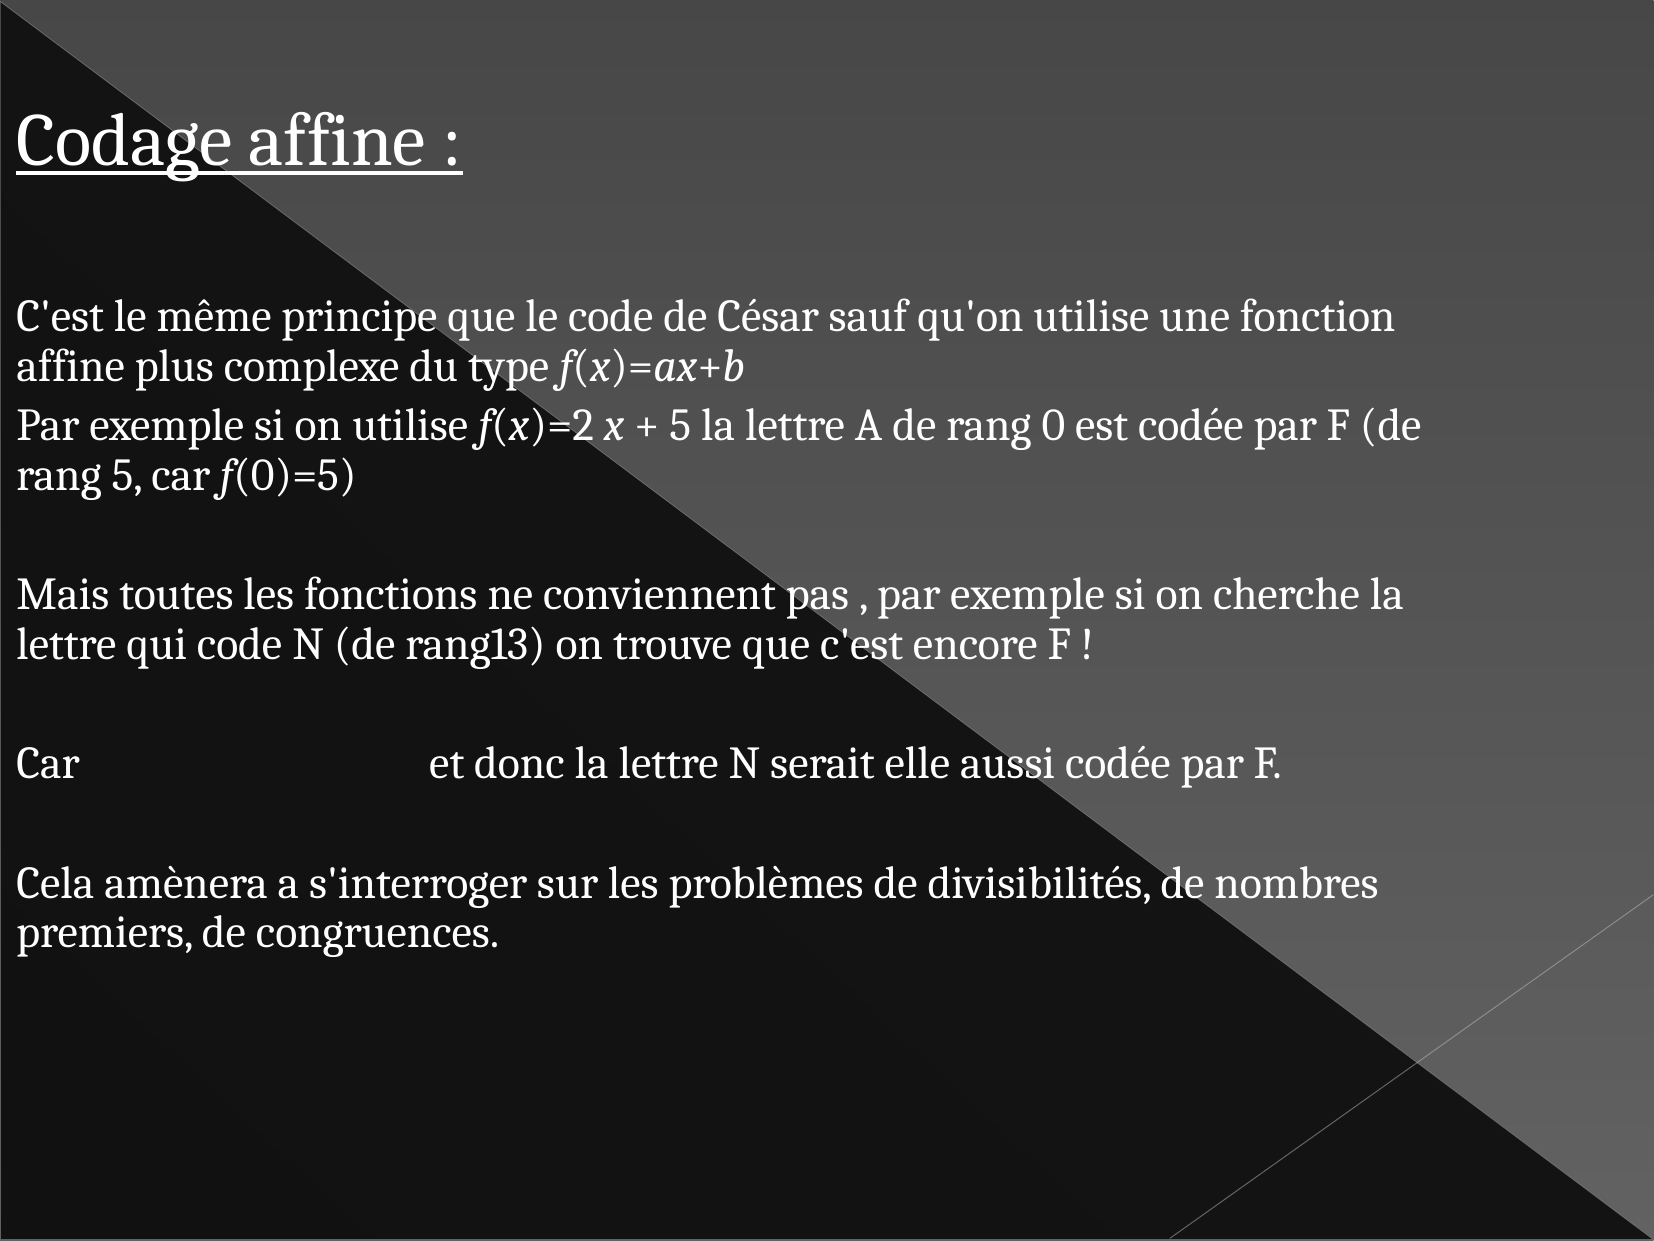

# Codage affine :
C'est le même principe que le code de César sauf qu'on utilise une fonction affine plus complexe du type f(x)=ax+b
Par exemple si on utilise f(x)=2 x + 5 la lettre A de rang 0 est codée par F (de rang 5, car f(0)=5)
Mais toutes les fonctions ne conviennent pas , par exemple si on cherche la lettre qui code N (de rang13) on trouve que c'est encore F !
Car et donc la lettre N serait elle aussi codée par F.
Cela amènera a s'interroger sur les problèmes de divisibilités, de nombres premiers, de congruences.